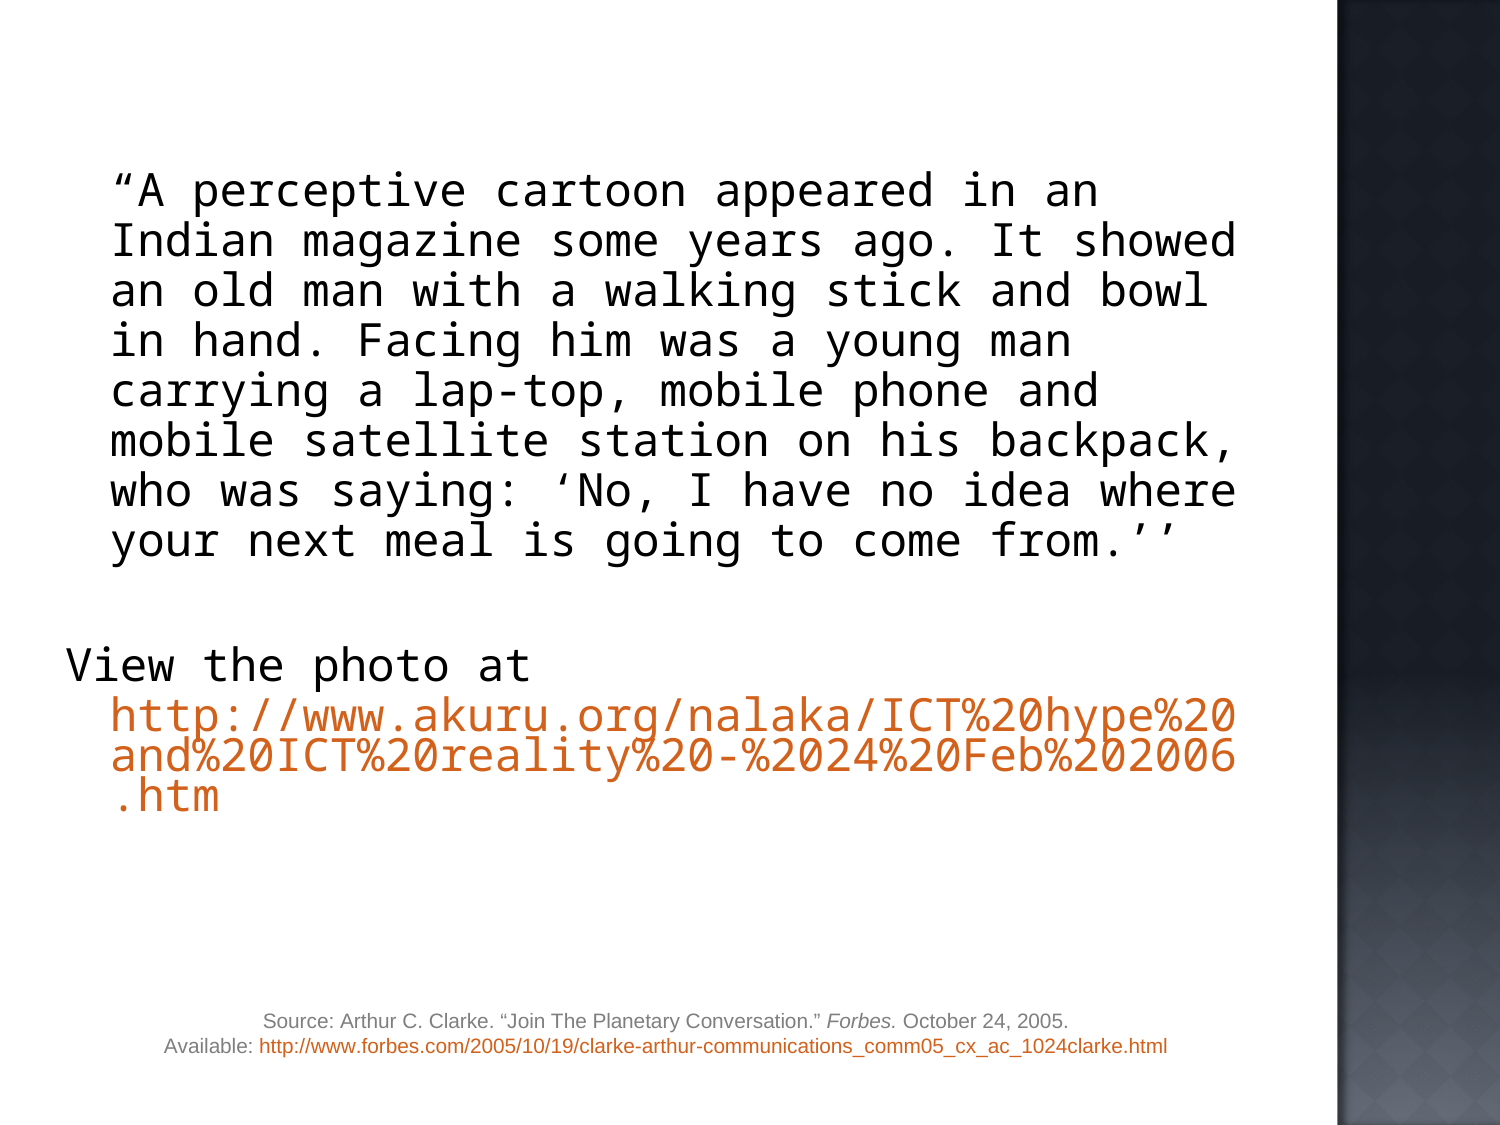

# “A perceptive cartoon appeared in an Indian magazine some years ago. It showed an old man with a walking stick and bowl in hand. Facing him was a young man carrying a lap-top, mobile phone and mobile satellite station on his backpack, who was saying: ‘No, I have no idea where your next meal is going to come from.’’
View the photo at http://www.akuru.org/nalaka/ICT%20hype%20and%20ICT%20reality%20-%2024%20Feb%202006.htm
Source: Arthur C. Clarke. “Join The Planetary Conversation.” Forbes. October 24, 2005.
Available: http://www.forbes.com/2005/10/19/clarke-arthur-communications_comm05_cx_ac_1024clarke.html